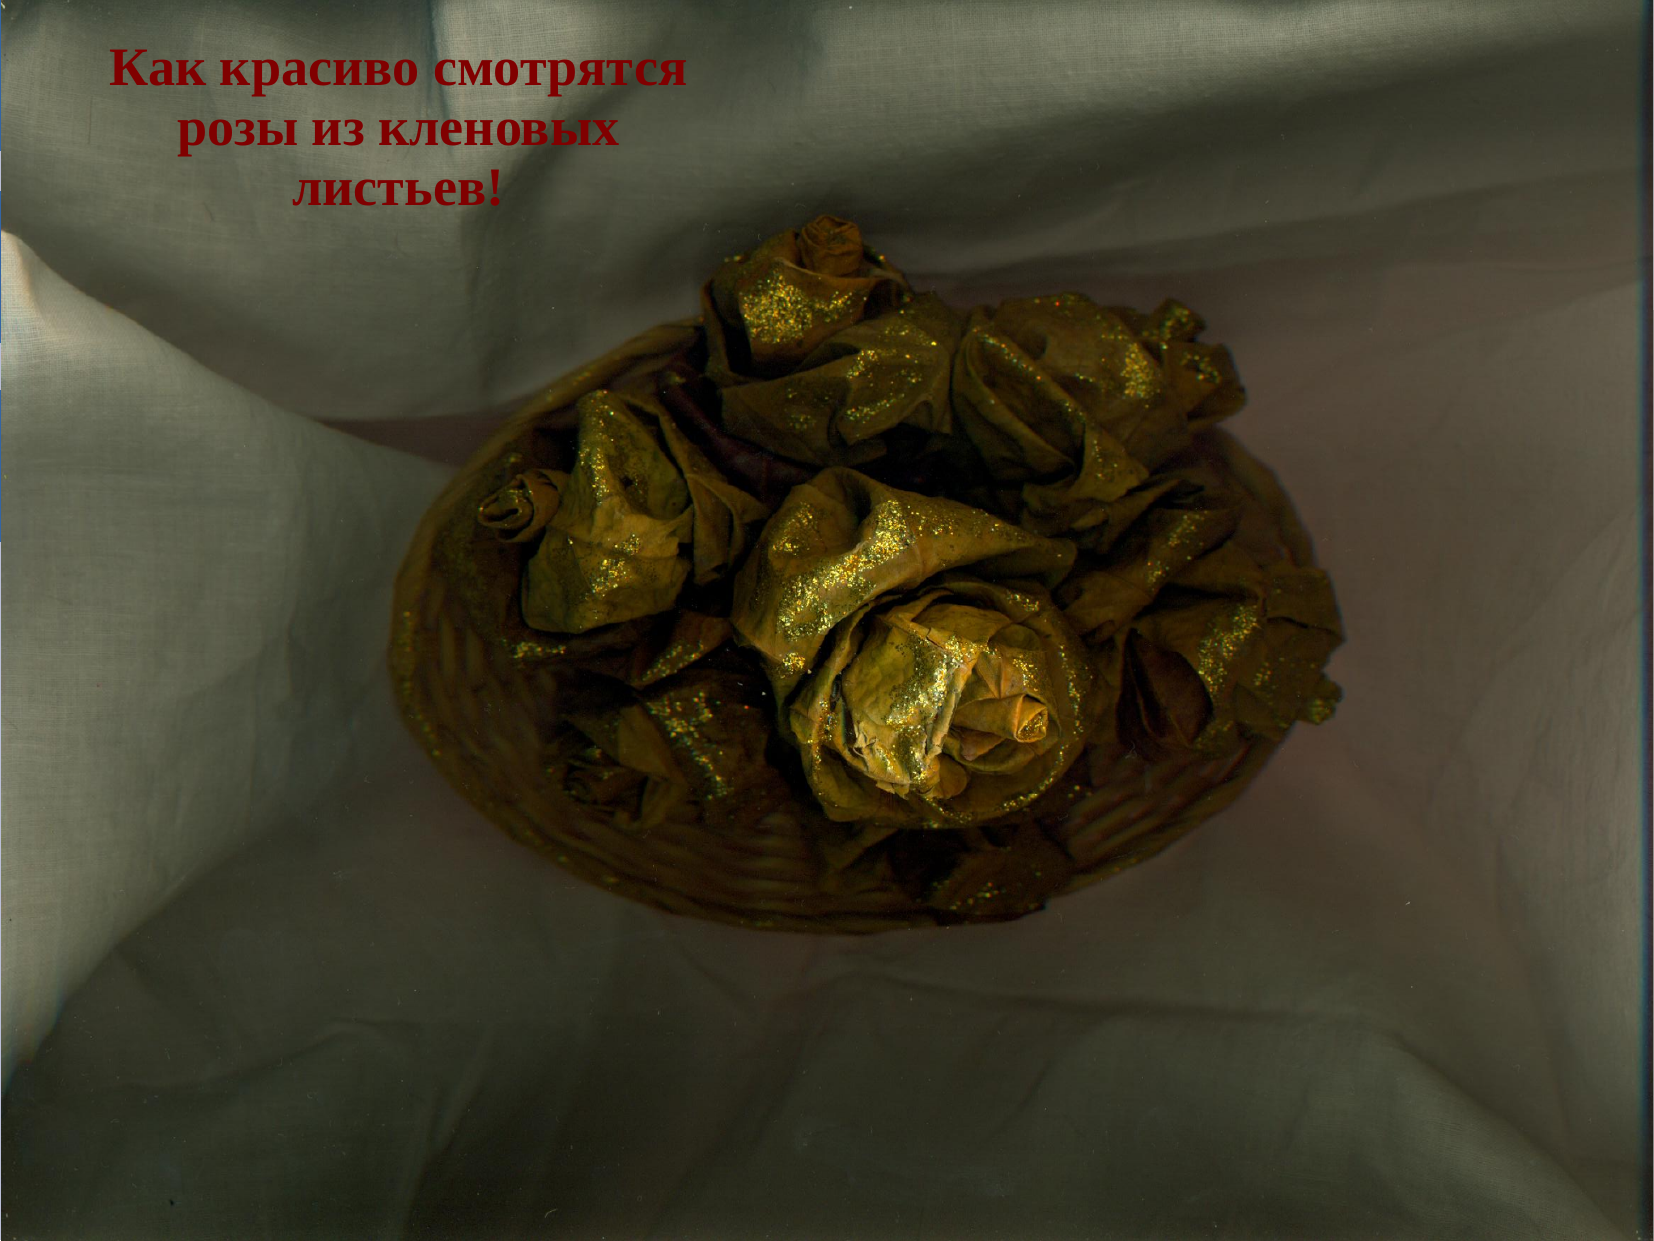

Как красиво смотрятся розы из кленовых листьев!